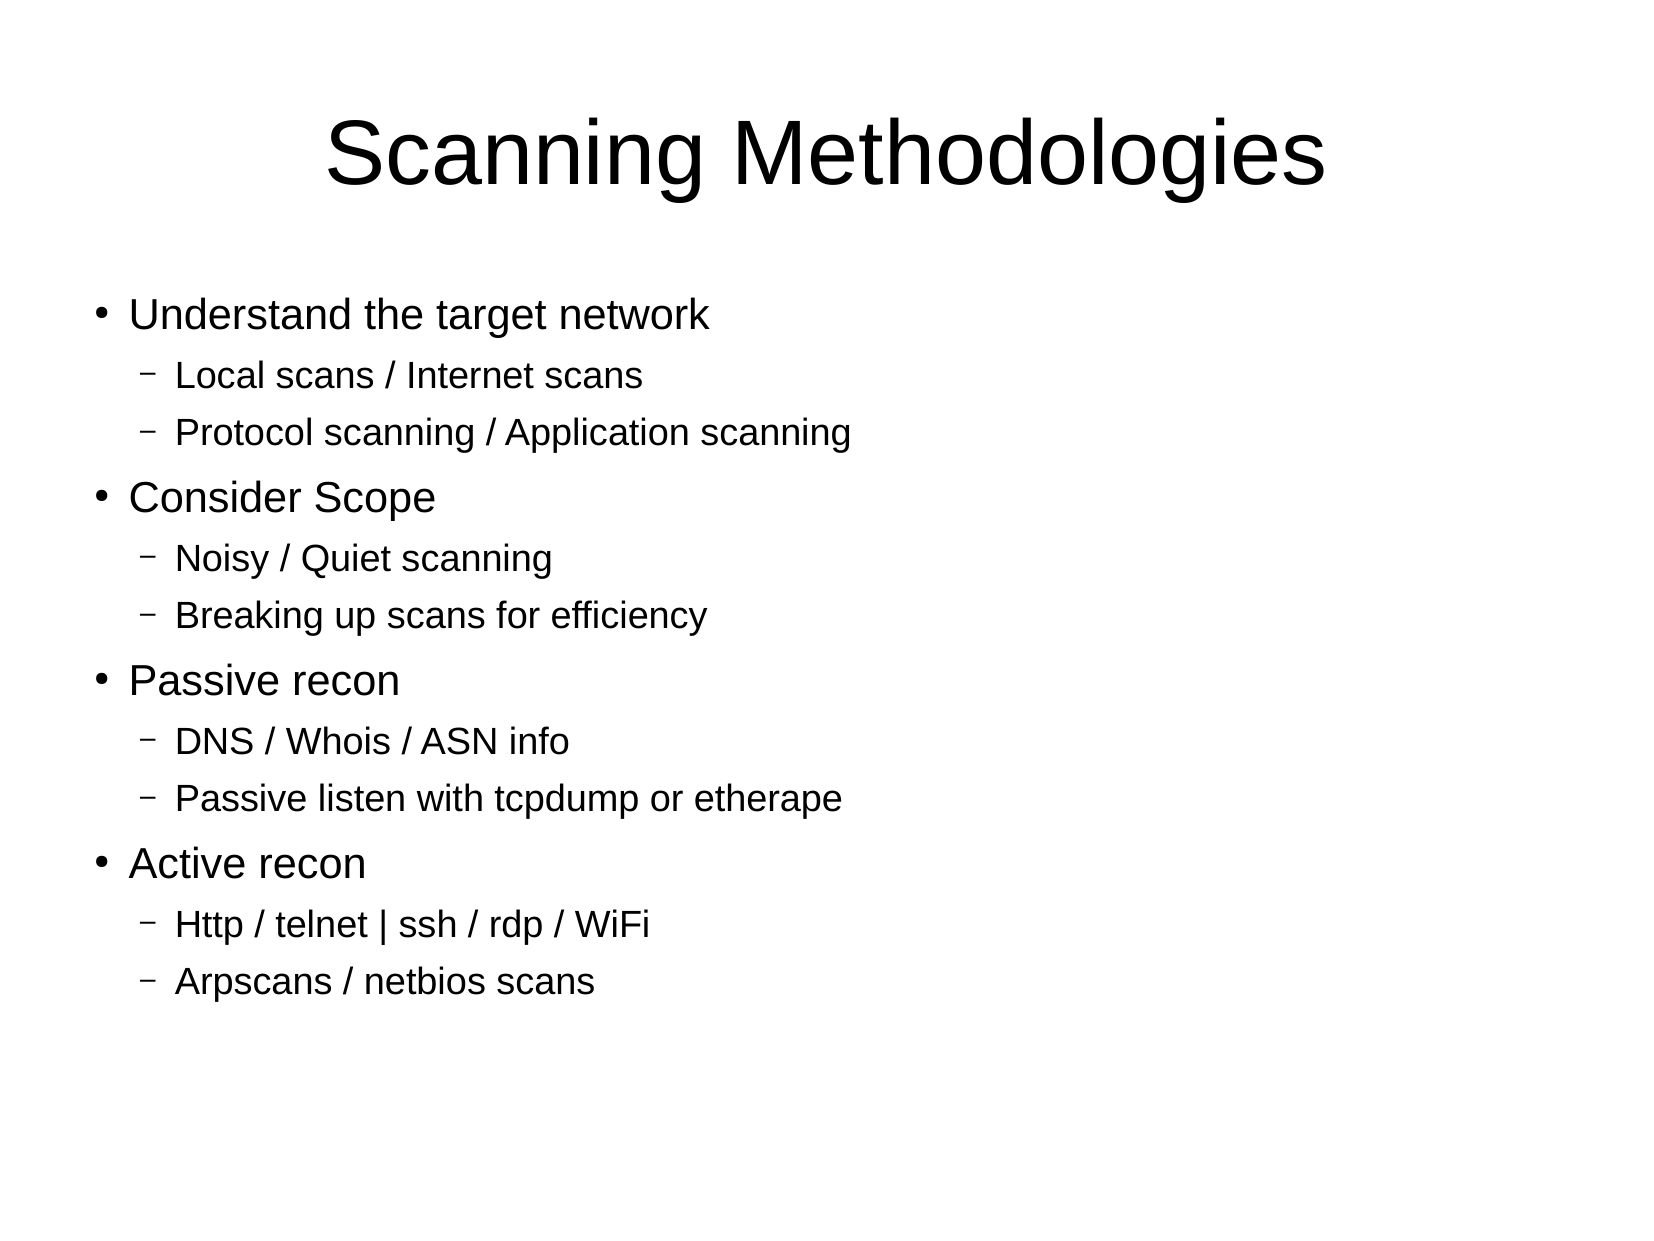

# Scanning Methodologies
Understand the target network
Local scans / Internet scans
Protocol scanning / Application scanning
Consider Scope
Noisy / Quiet scanning
Breaking up scans for efficiency
Passive recon
DNS / Whois / ASN info
Passive listen with tcpdump or etherape
Active recon
Http / telnet | ssh / rdp / WiFi
Arpscans / netbios scans